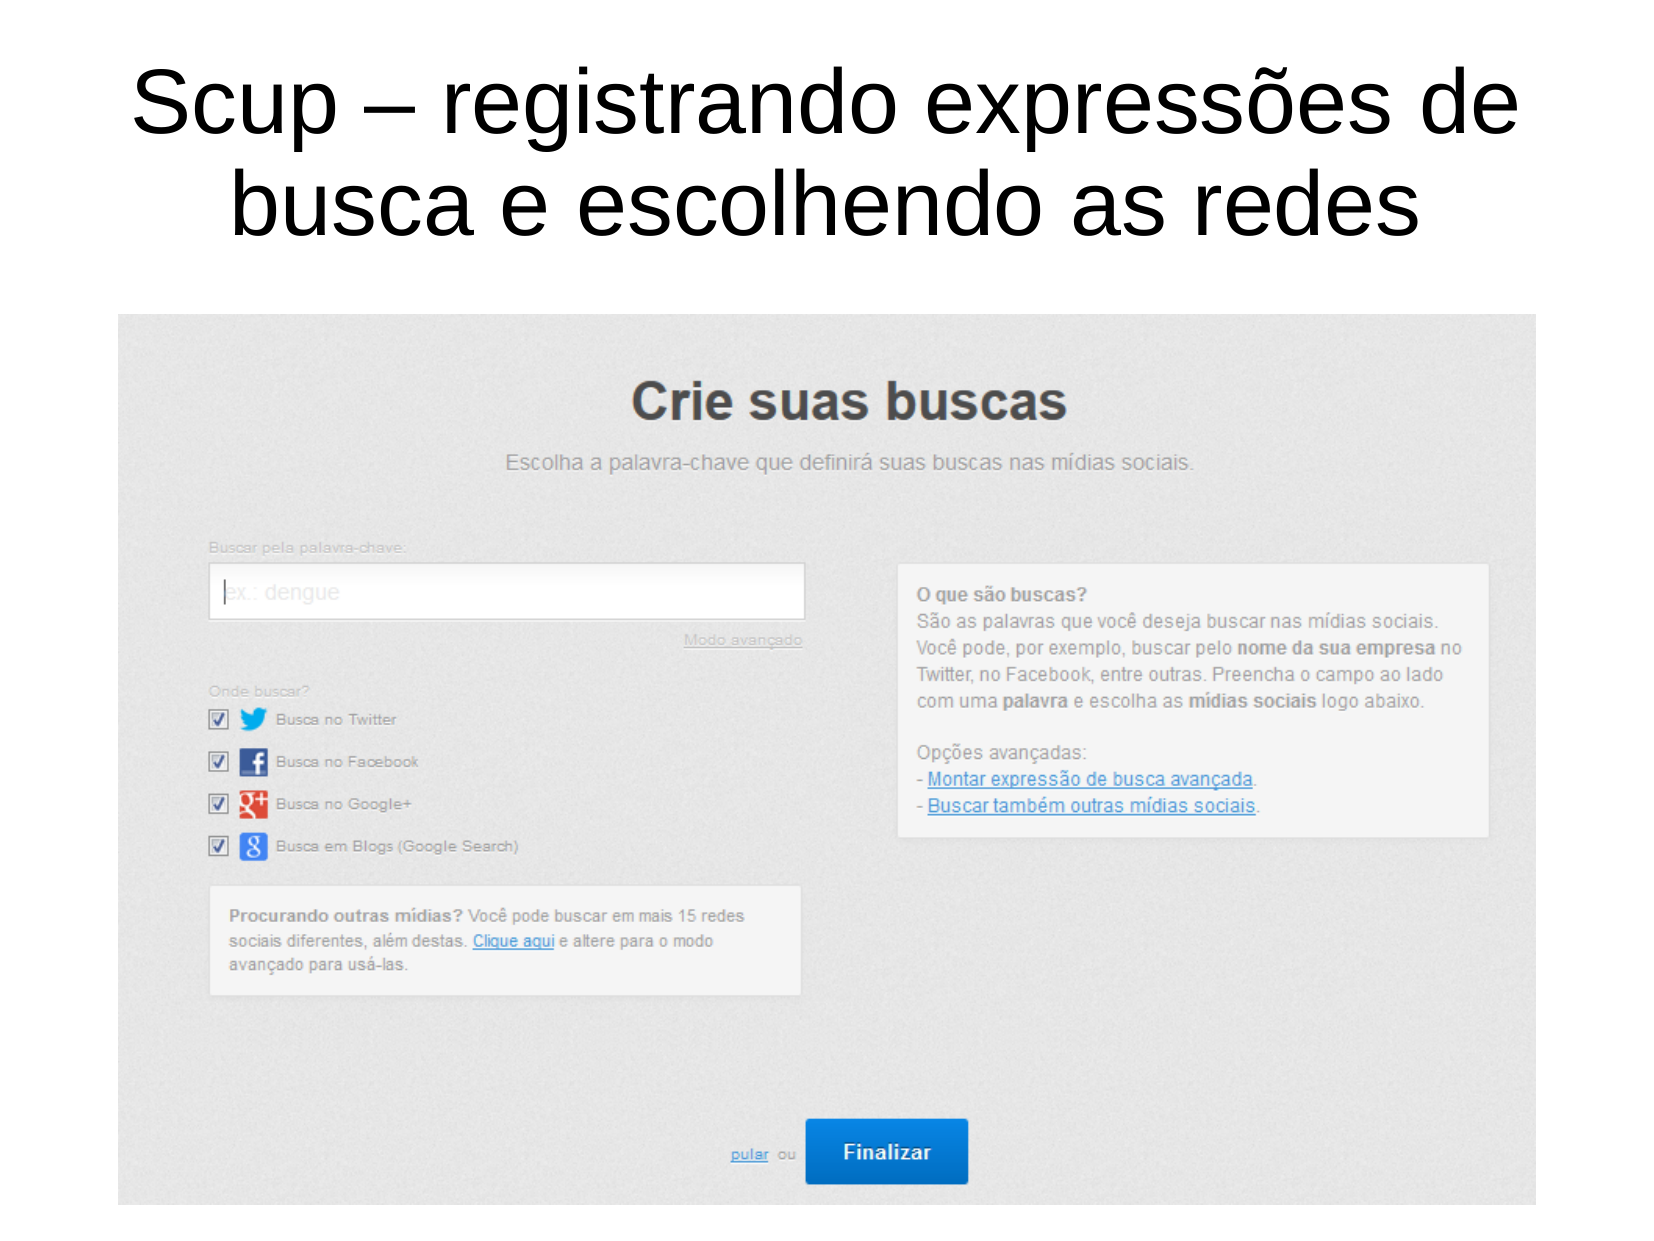

# Scup – registrando expressões de busca e escolhendo as redes